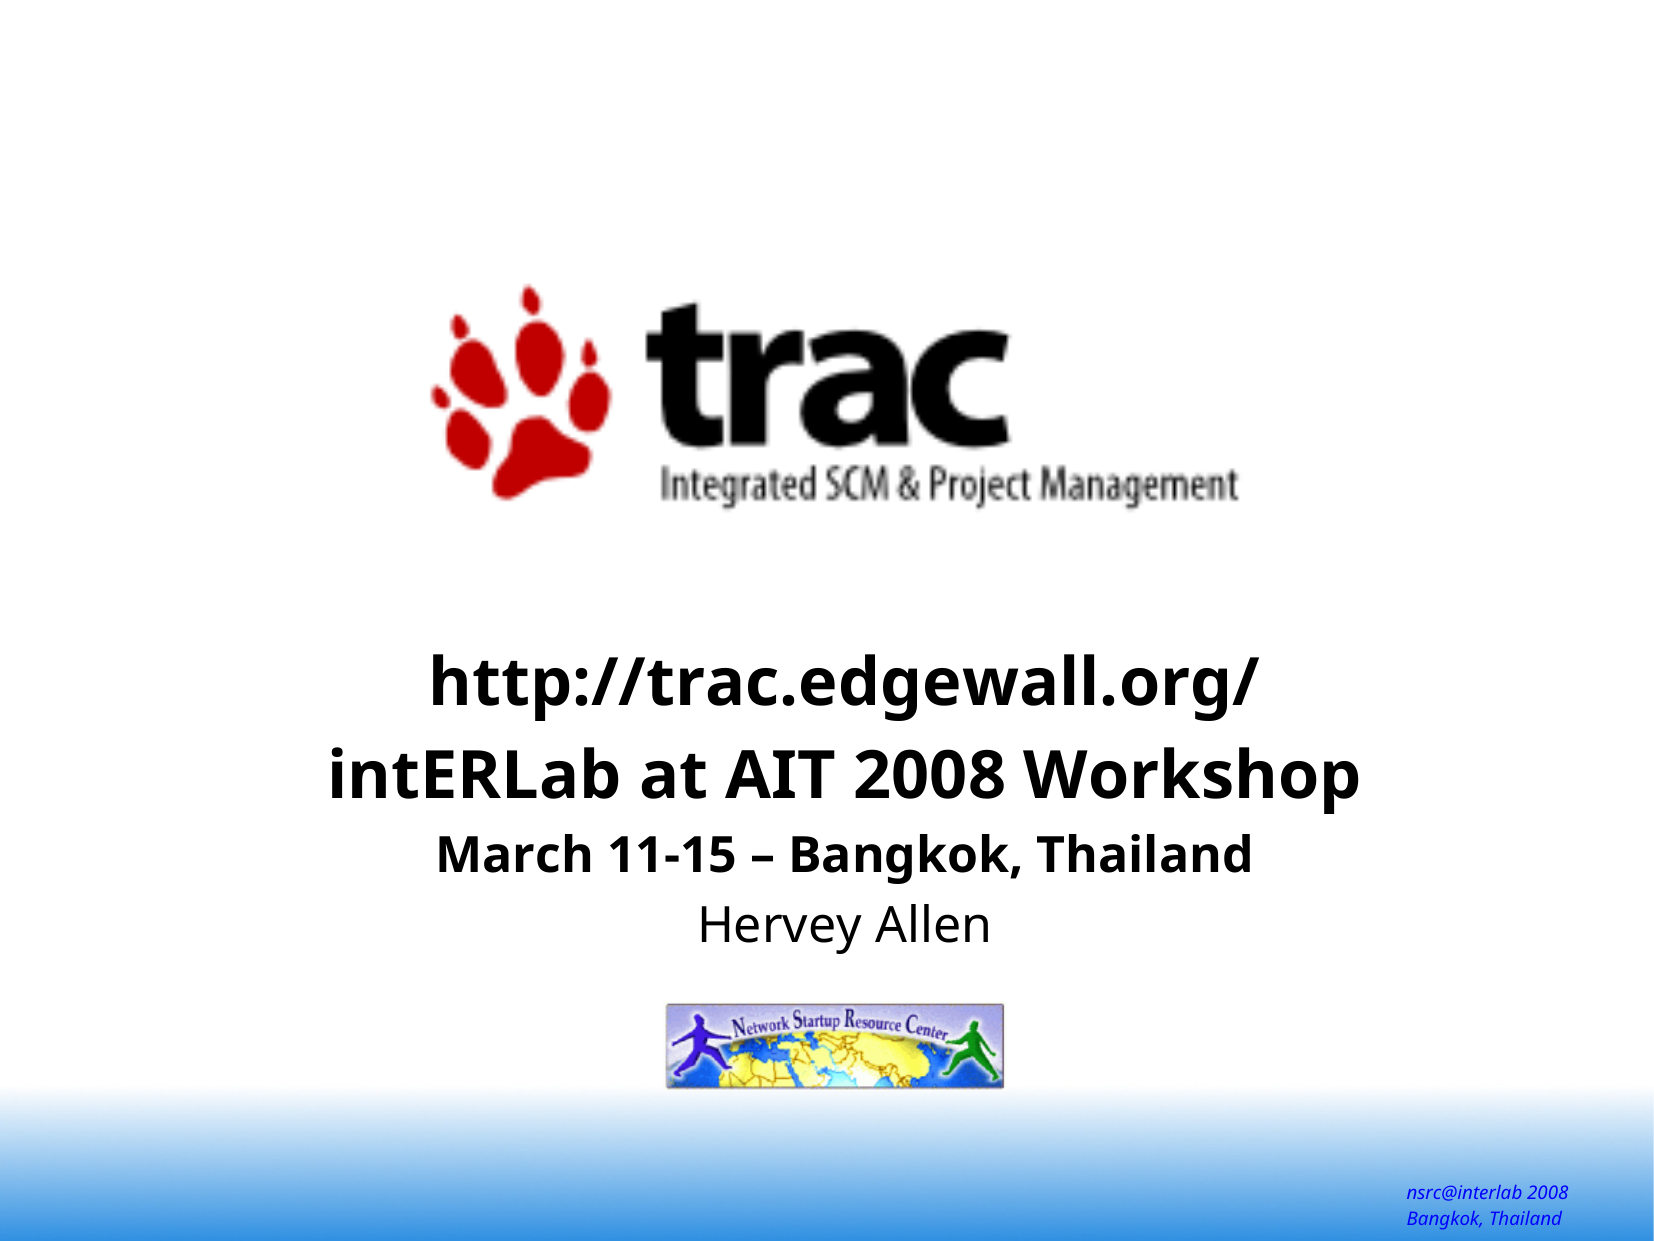

# http://trac.edgewall.org/
intERLab at AIT 2008 Workshop
March 11-15 – Bangkok, Thailand
Hervey Allen